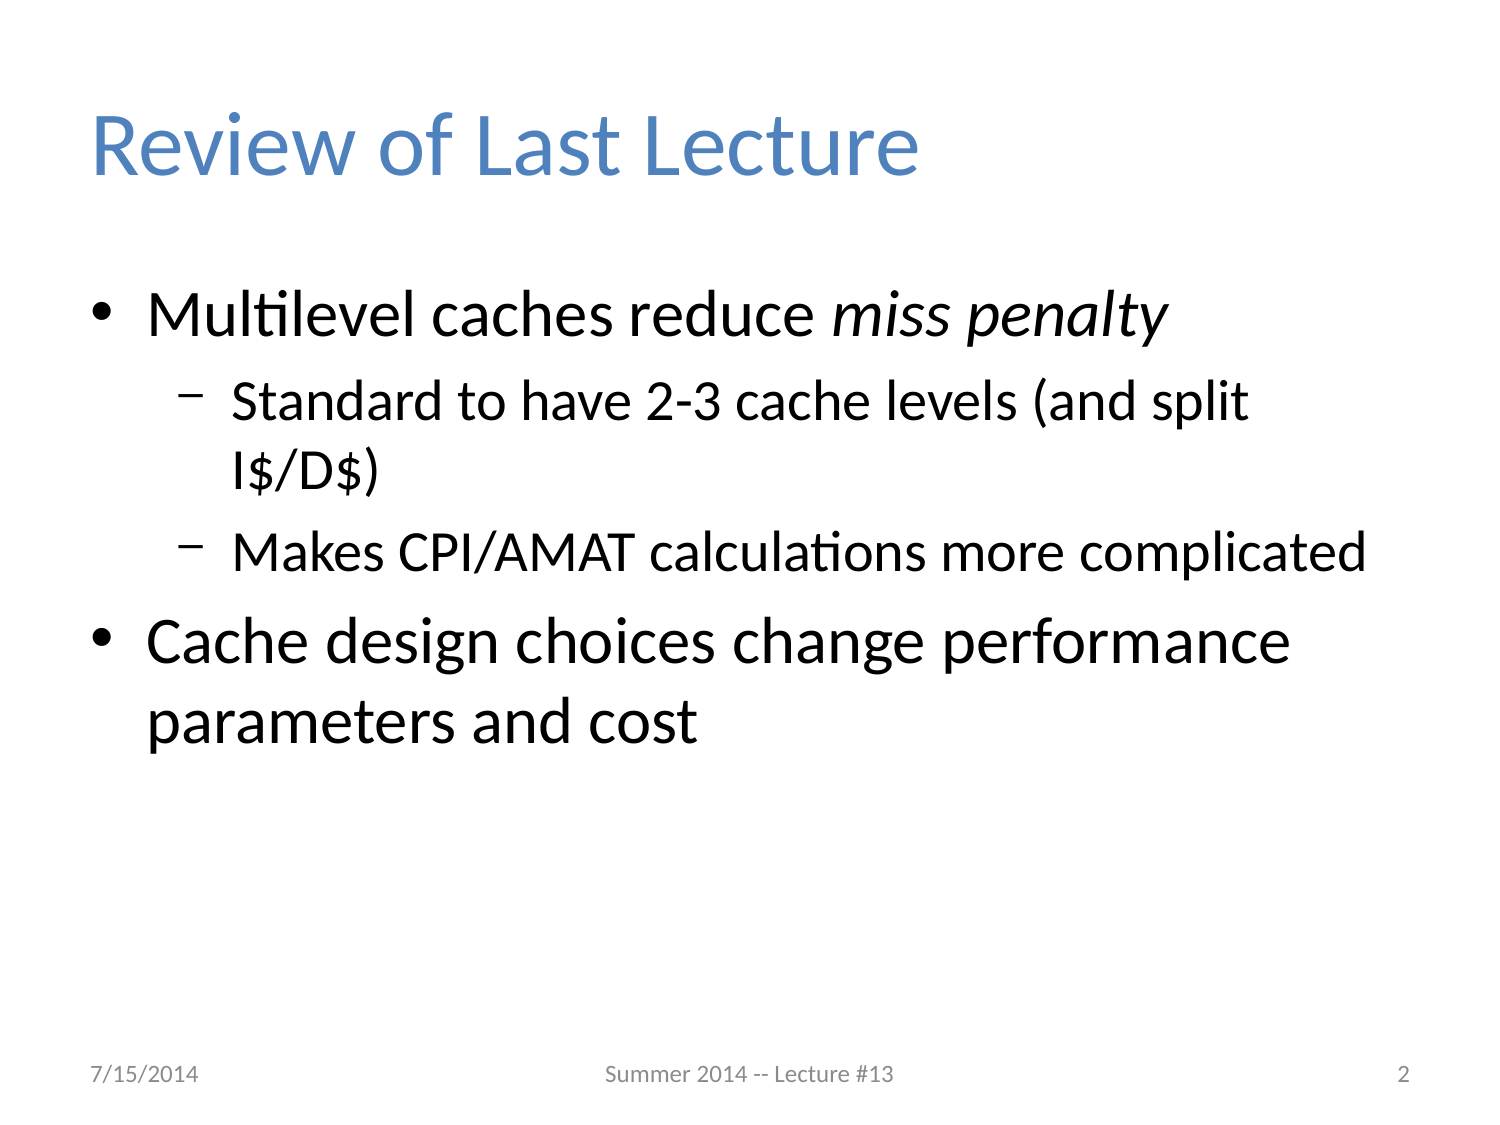

# Review of Last Lecture
Multilevel caches reduce miss penalty
Standard to have 2-3 cache levels (and split I$/D$)
Makes CPI/AMAT calculations more complicated
Cache design choices change performance parameters and cost
7/15/2014
Summer 2014 -- Lecture #13